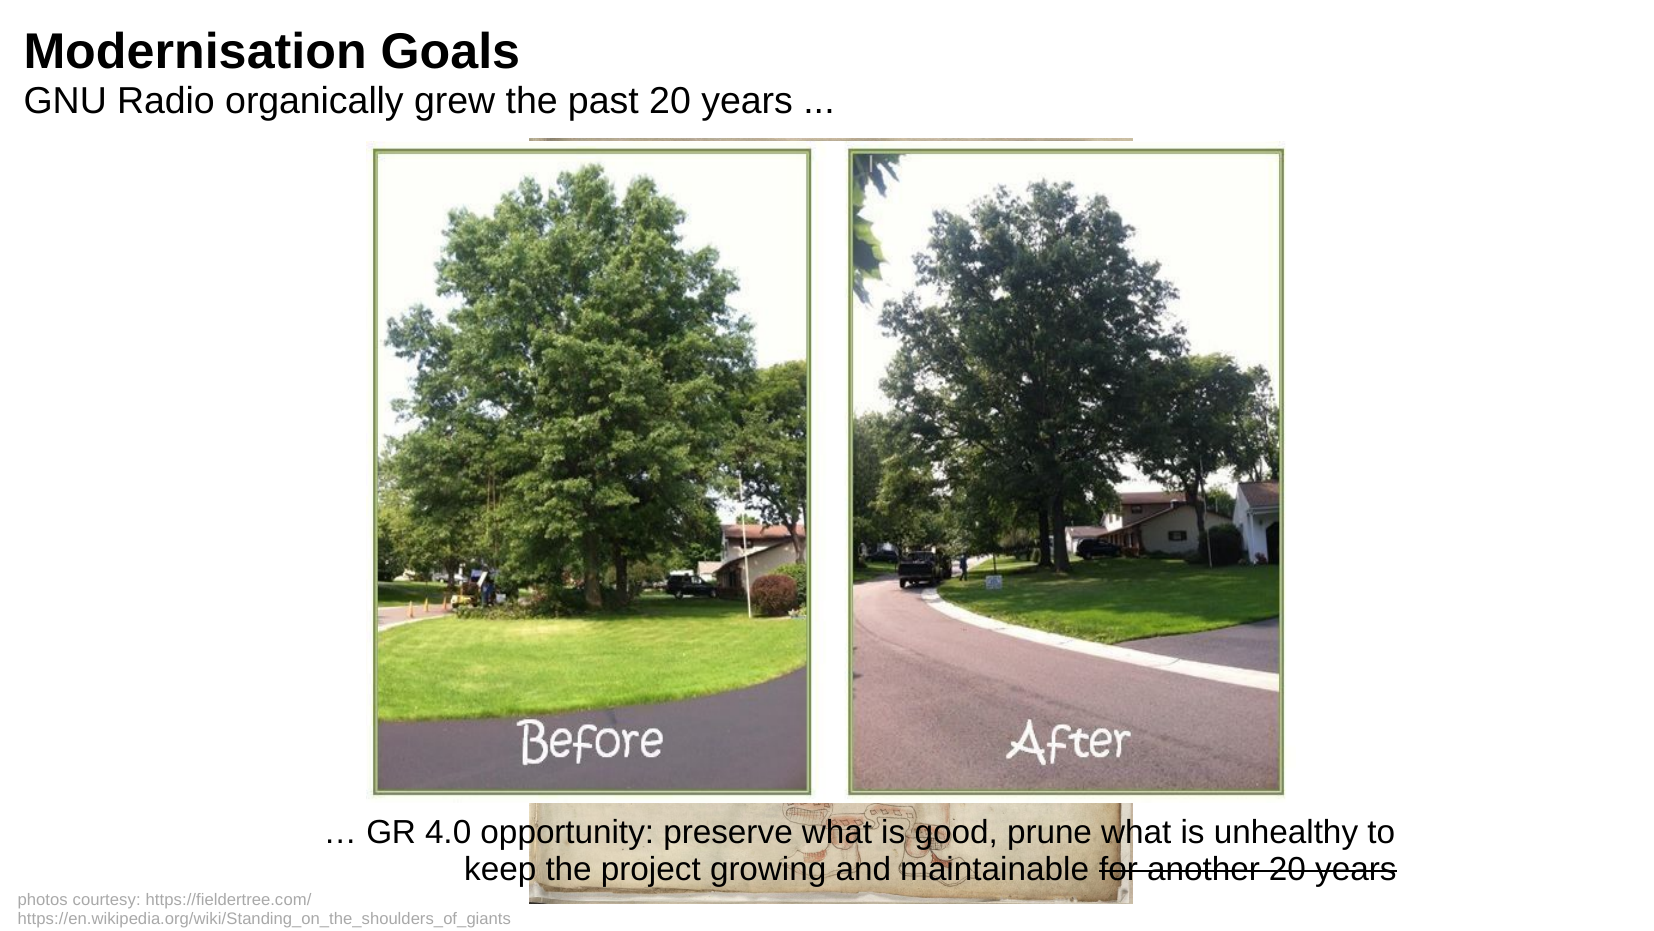

# Modernisation Goals GNU Radio organically grew the past 20 years ...
… GR 4.0 opportunity: preserve what is good, prune what is unhealthy to keep the project growing and maintainable for another 20 years
photos courtesy: https://fieldertree.com/
https://en.wikipedia.org/wiki/Standing_on_the_shoulders_of_giants